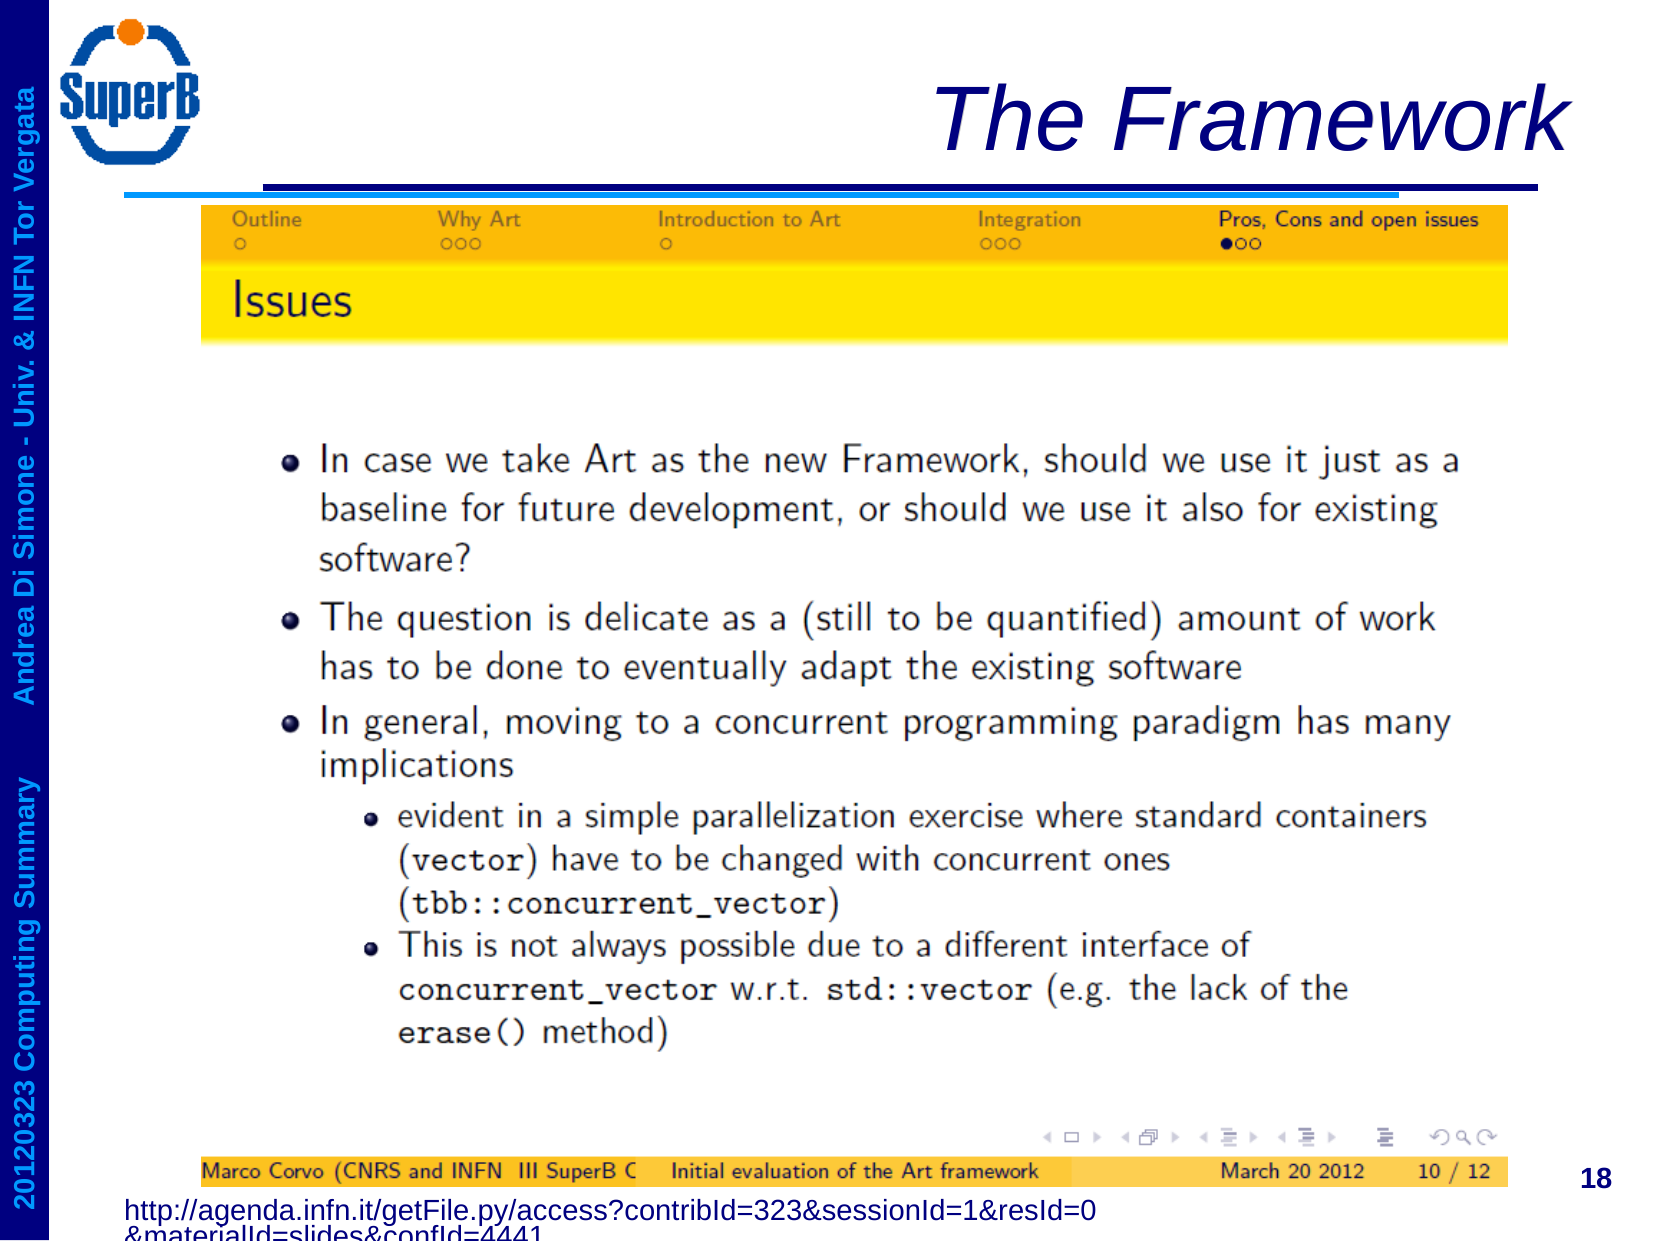

# The Framework
Andrea Di Simone - Univ. & INFN Tor Vergata
20120323 Computing Summary
18
http://agenda.infn.it/getFile.py/access?contribId=323&sessionId=1&resId=0&materialId=slides&confId=4441